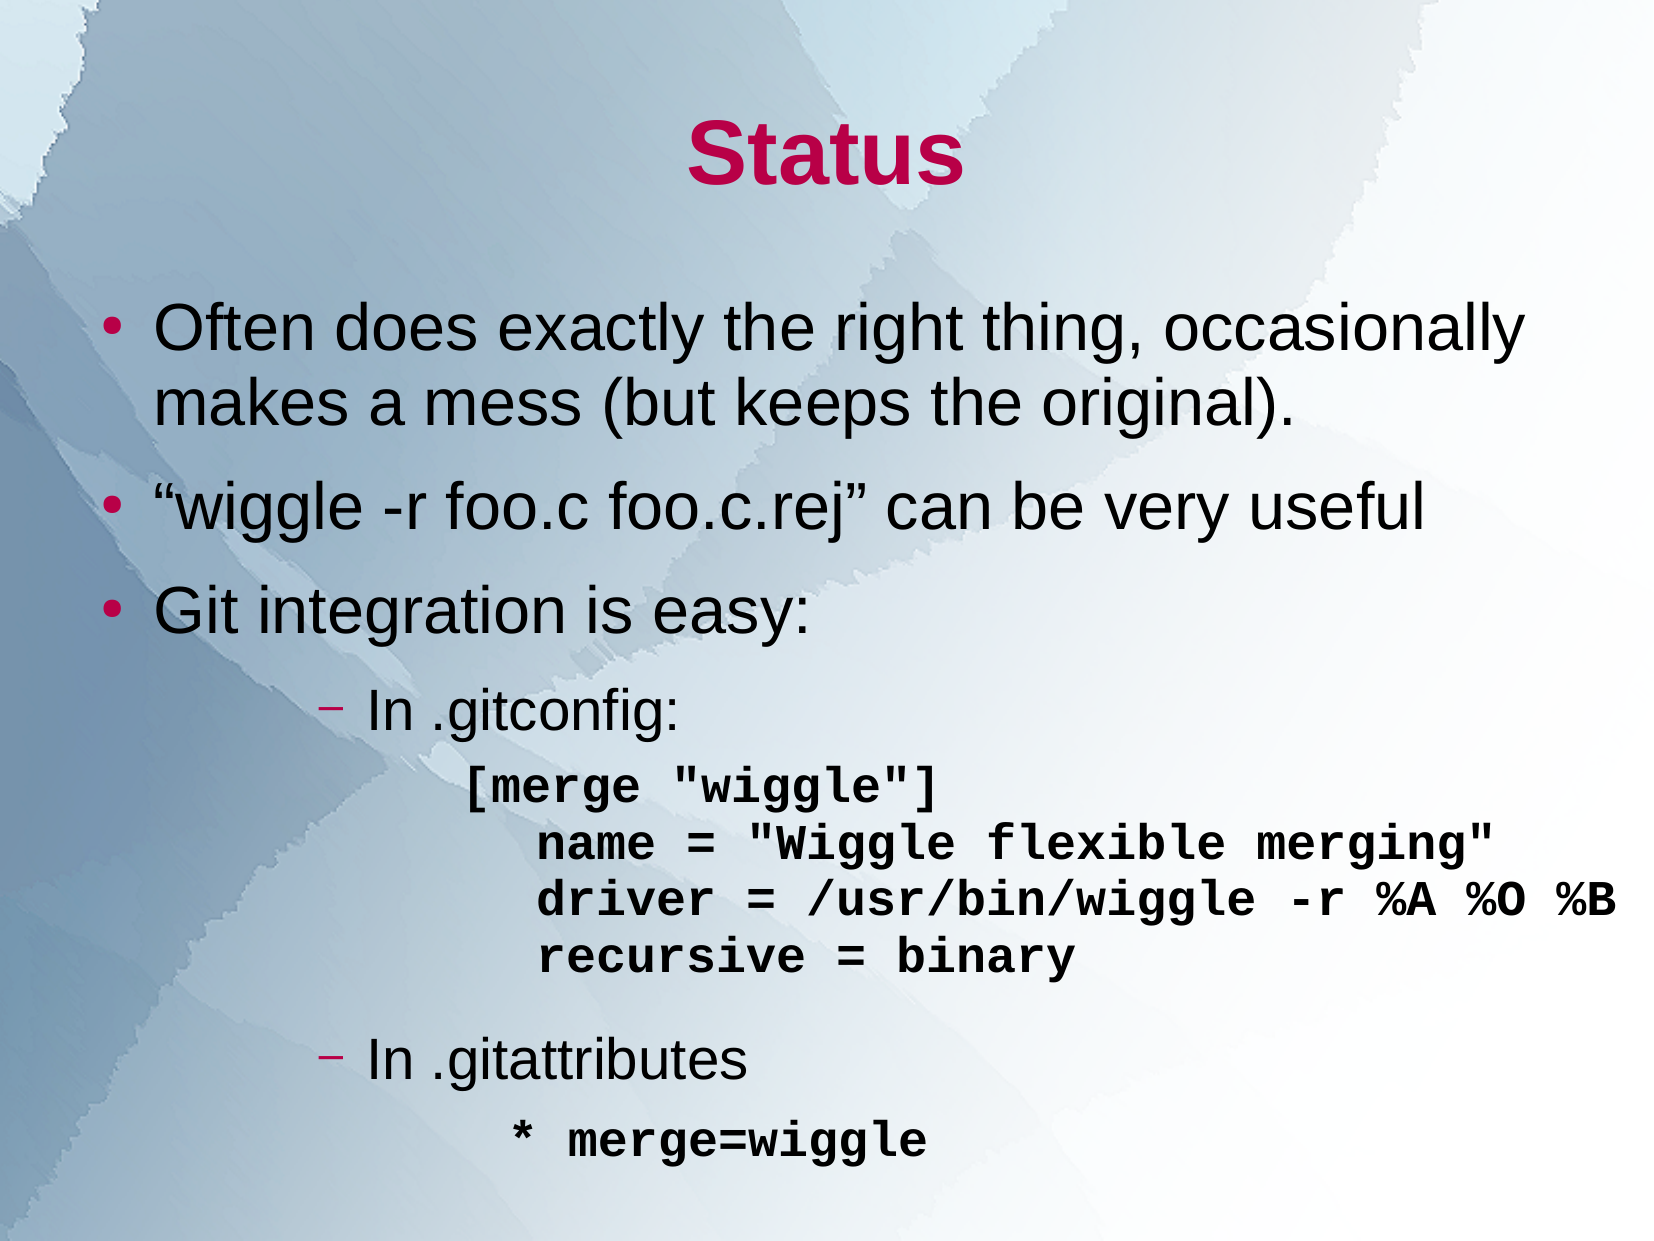

# Status
Often does exactly the right thing, occasionally makes a mess (but keeps the original).
“wiggle -r foo.c foo.c.rej” can be very useful
Git integration is easy:
In .gitconfig:
In .gitattributes
* merge=wiggle
[merge "wiggle"]
	name = "Wiggle flexible merging"
	driver = /usr/bin/wiggle -r %A %O %B
	recursive = binary